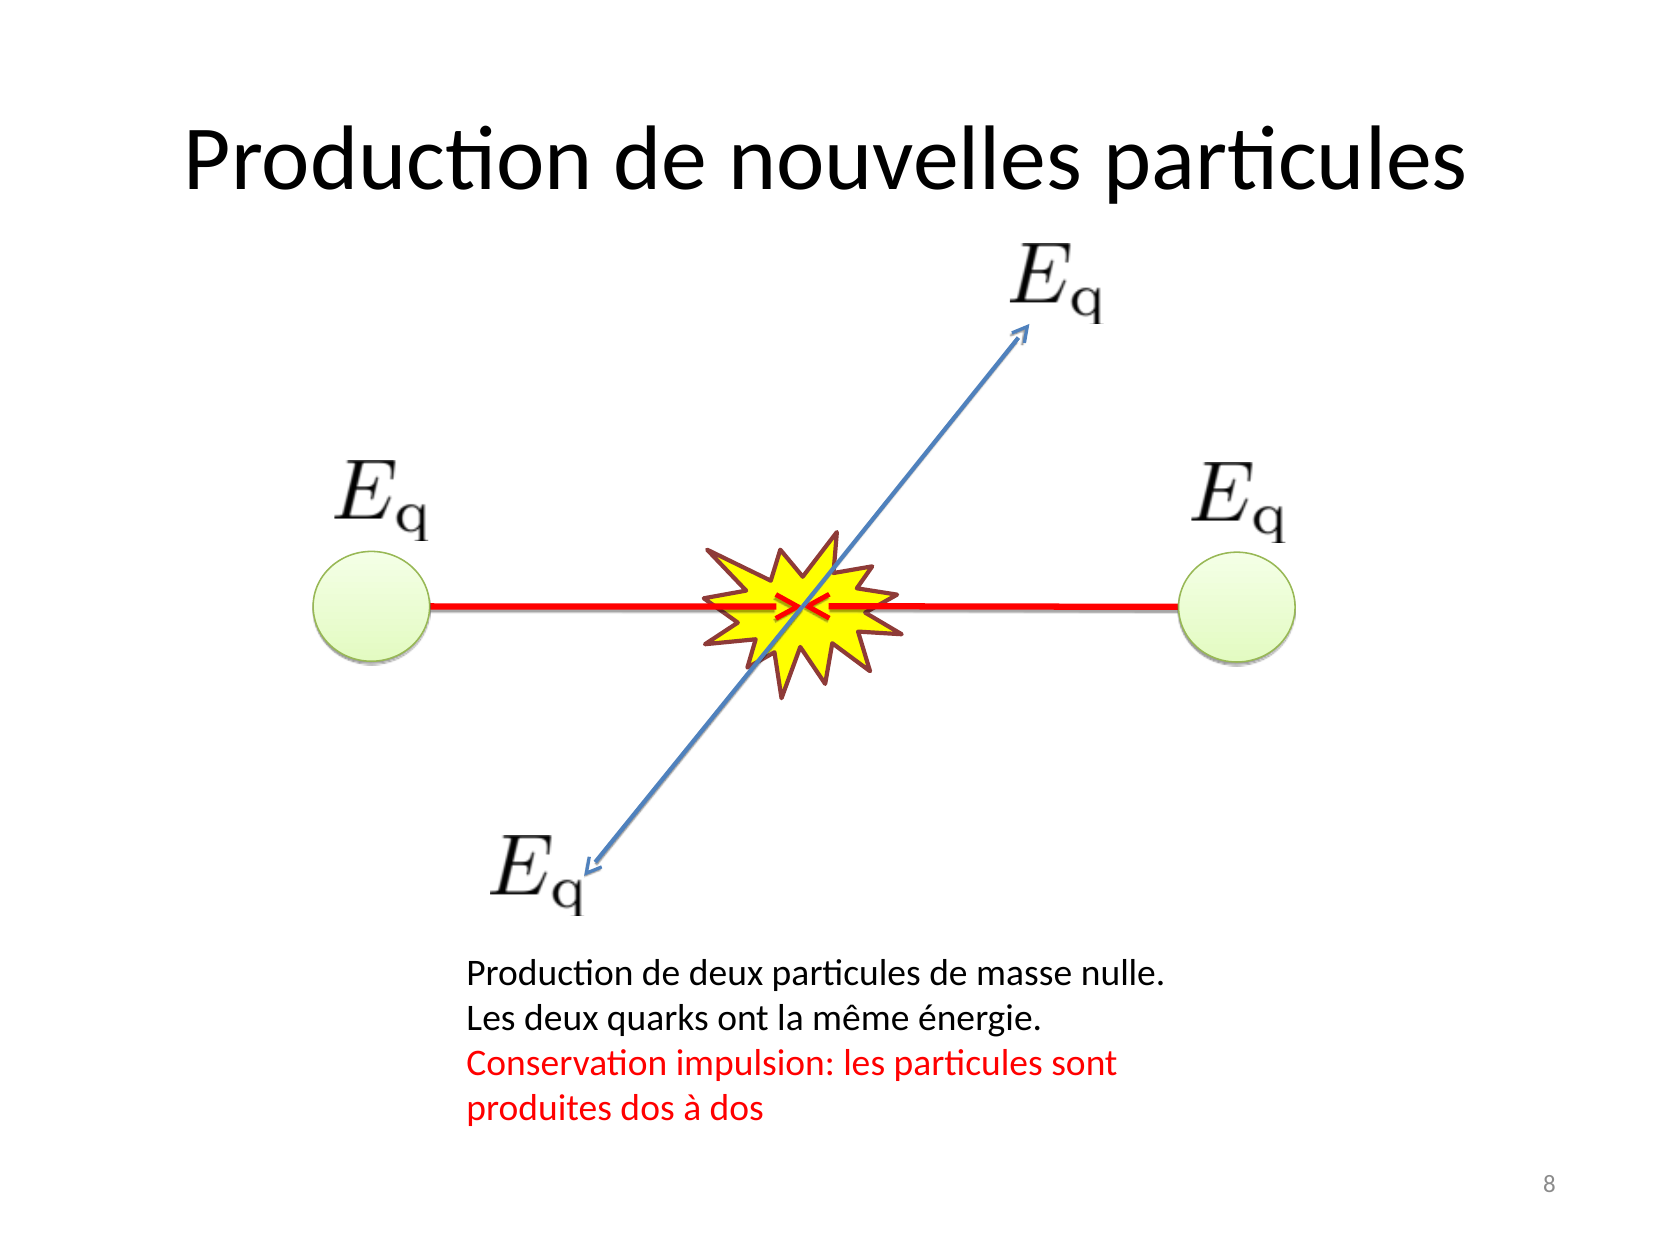

# Production de nouvelles particules
Production de deux particules de masse nulle.
Les deux quarks ont la même énergie.
Conservation impulsion: les particules sont produites dos à dos